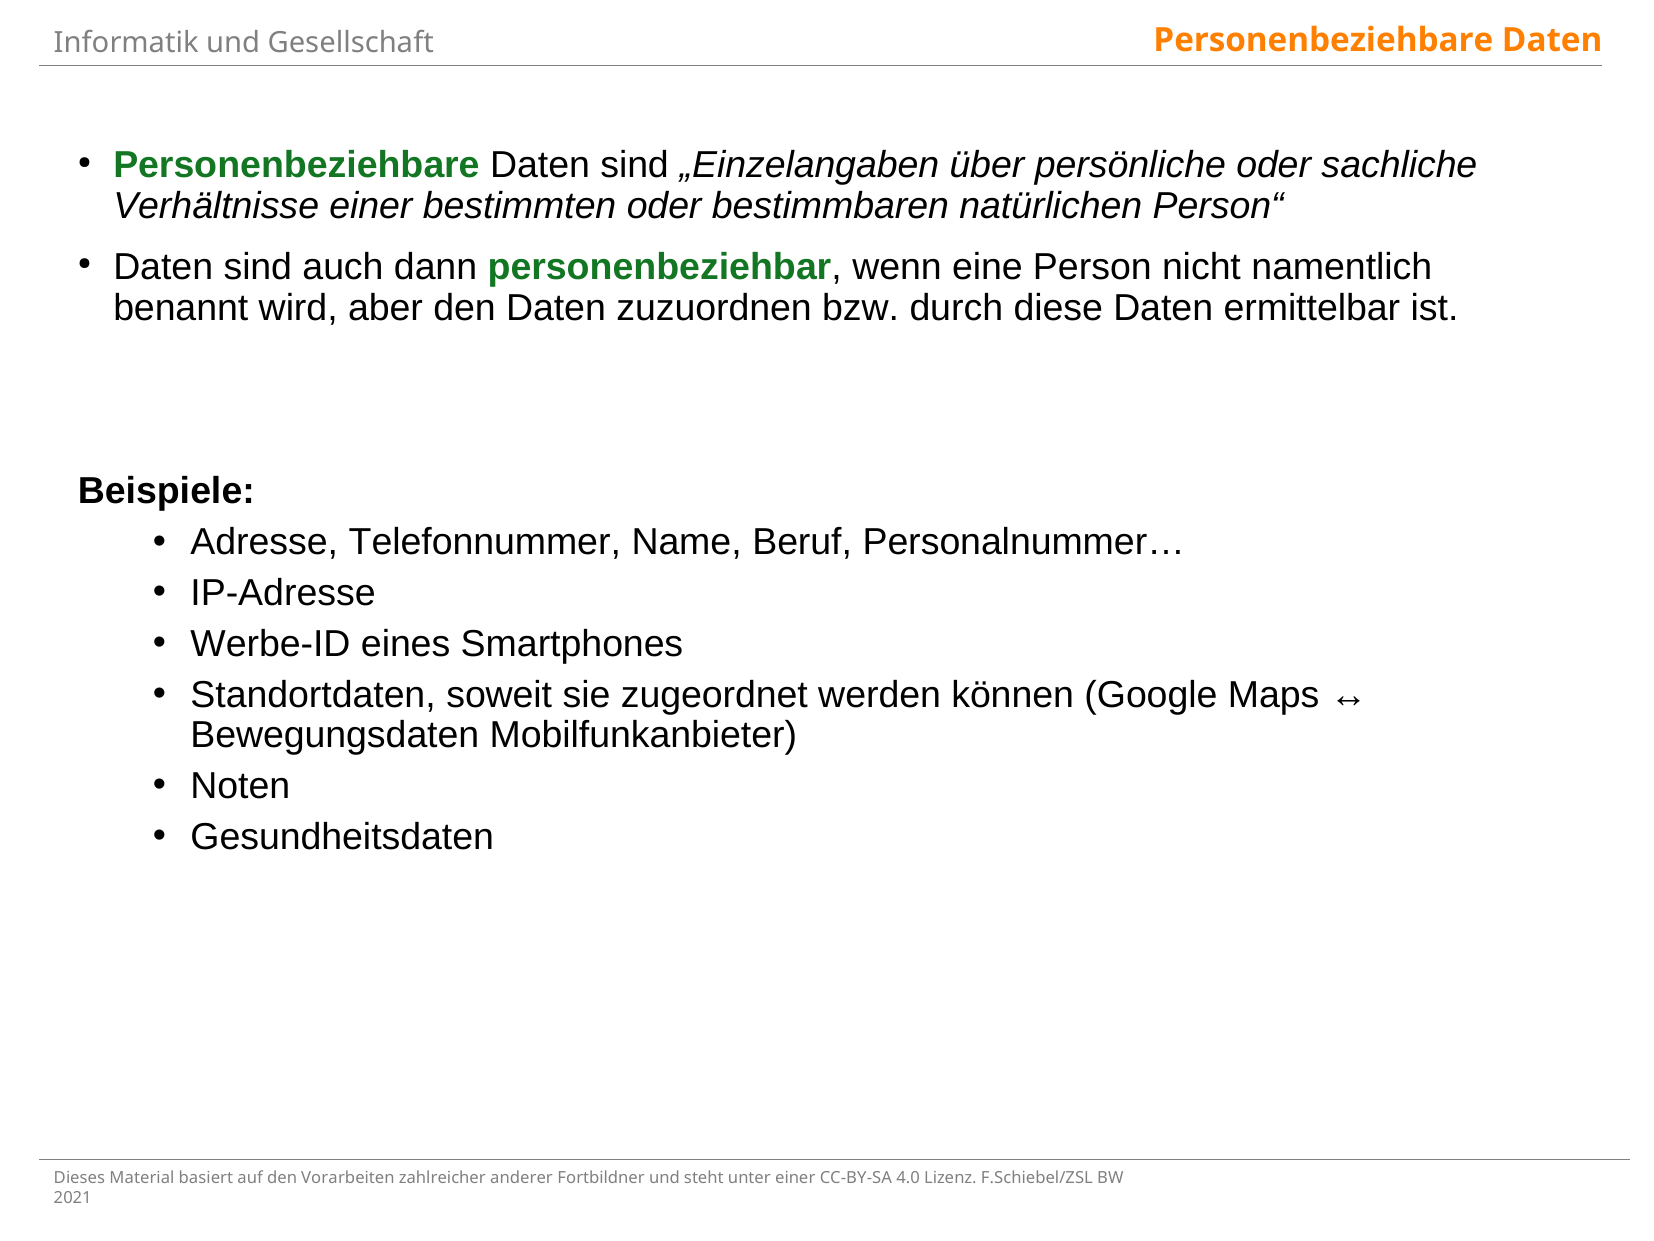

Personenbeziehbare Daten
Informatik und Gesellschaft
Personenbeziehbare Daten sind „Einzelangaben über persönliche oder sachliche Verhältnisse einer bestimmten oder bestimmbaren natürlichen Person“
Daten sind auch dann personenbeziehbar, wenn eine Person nicht namentlich benannt wird, aber den Daten zuzuordnen bzw. durch diese Daten ermittelbar ist.
Beispiele:
Adresse, Telefonnummer, Name, Beruf, Personalnummer…
IP-Adresse
Werbe-ID eines Smartphones
Standortdaten, soweit sie zugeordnet werden können (Google Maps ↔ Bewegungsdaten Mobilfunkanbieter)
Noten
Gesundheitsdaten